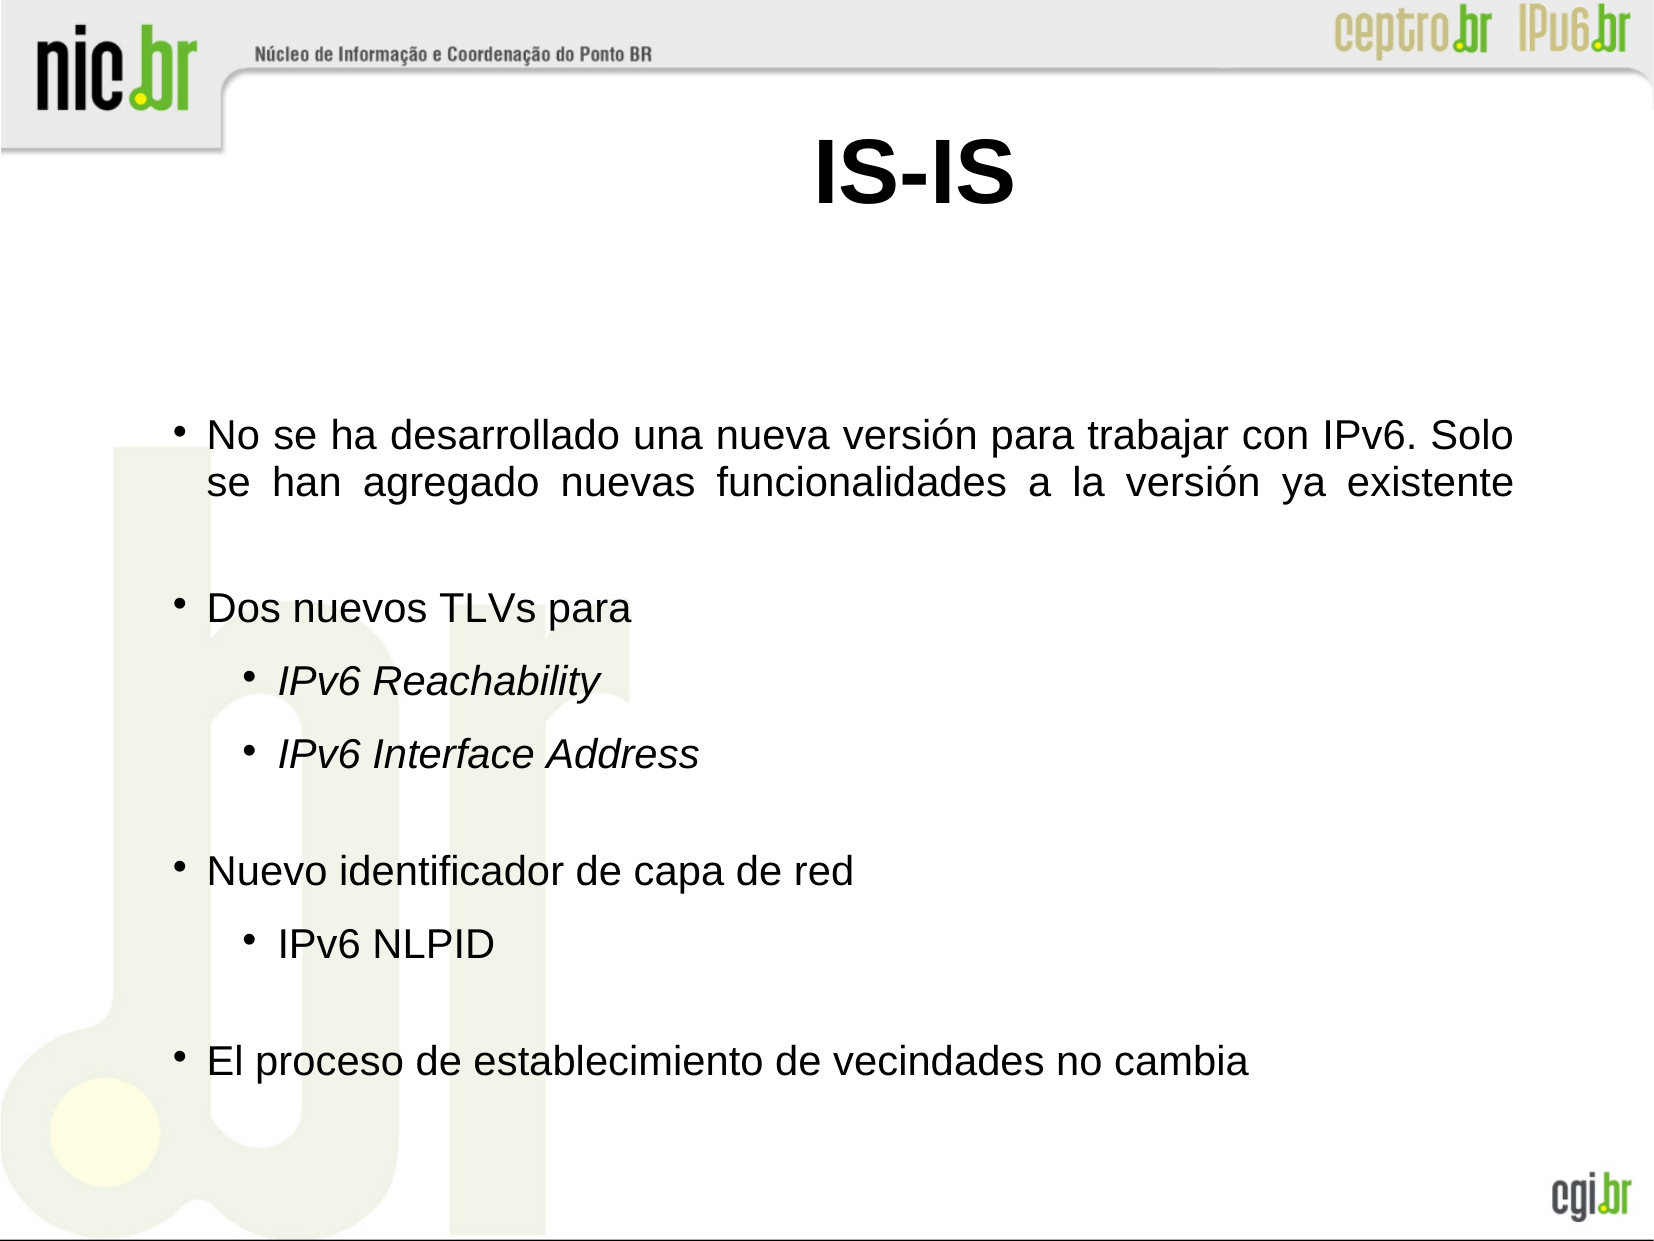

IS-IS
No se ha desarrollado una nueva versión para trabajar con IPv6. Solo se han agregado nuevas funcionalidades a la versión ya existente
Dos nuevos TLVs para
IPv6 Reachability
IPv6 Interface Address
Nuevo identificador de capa de red
IPv6 NLPID
El proceso de establecimiento de vecindades no cambia